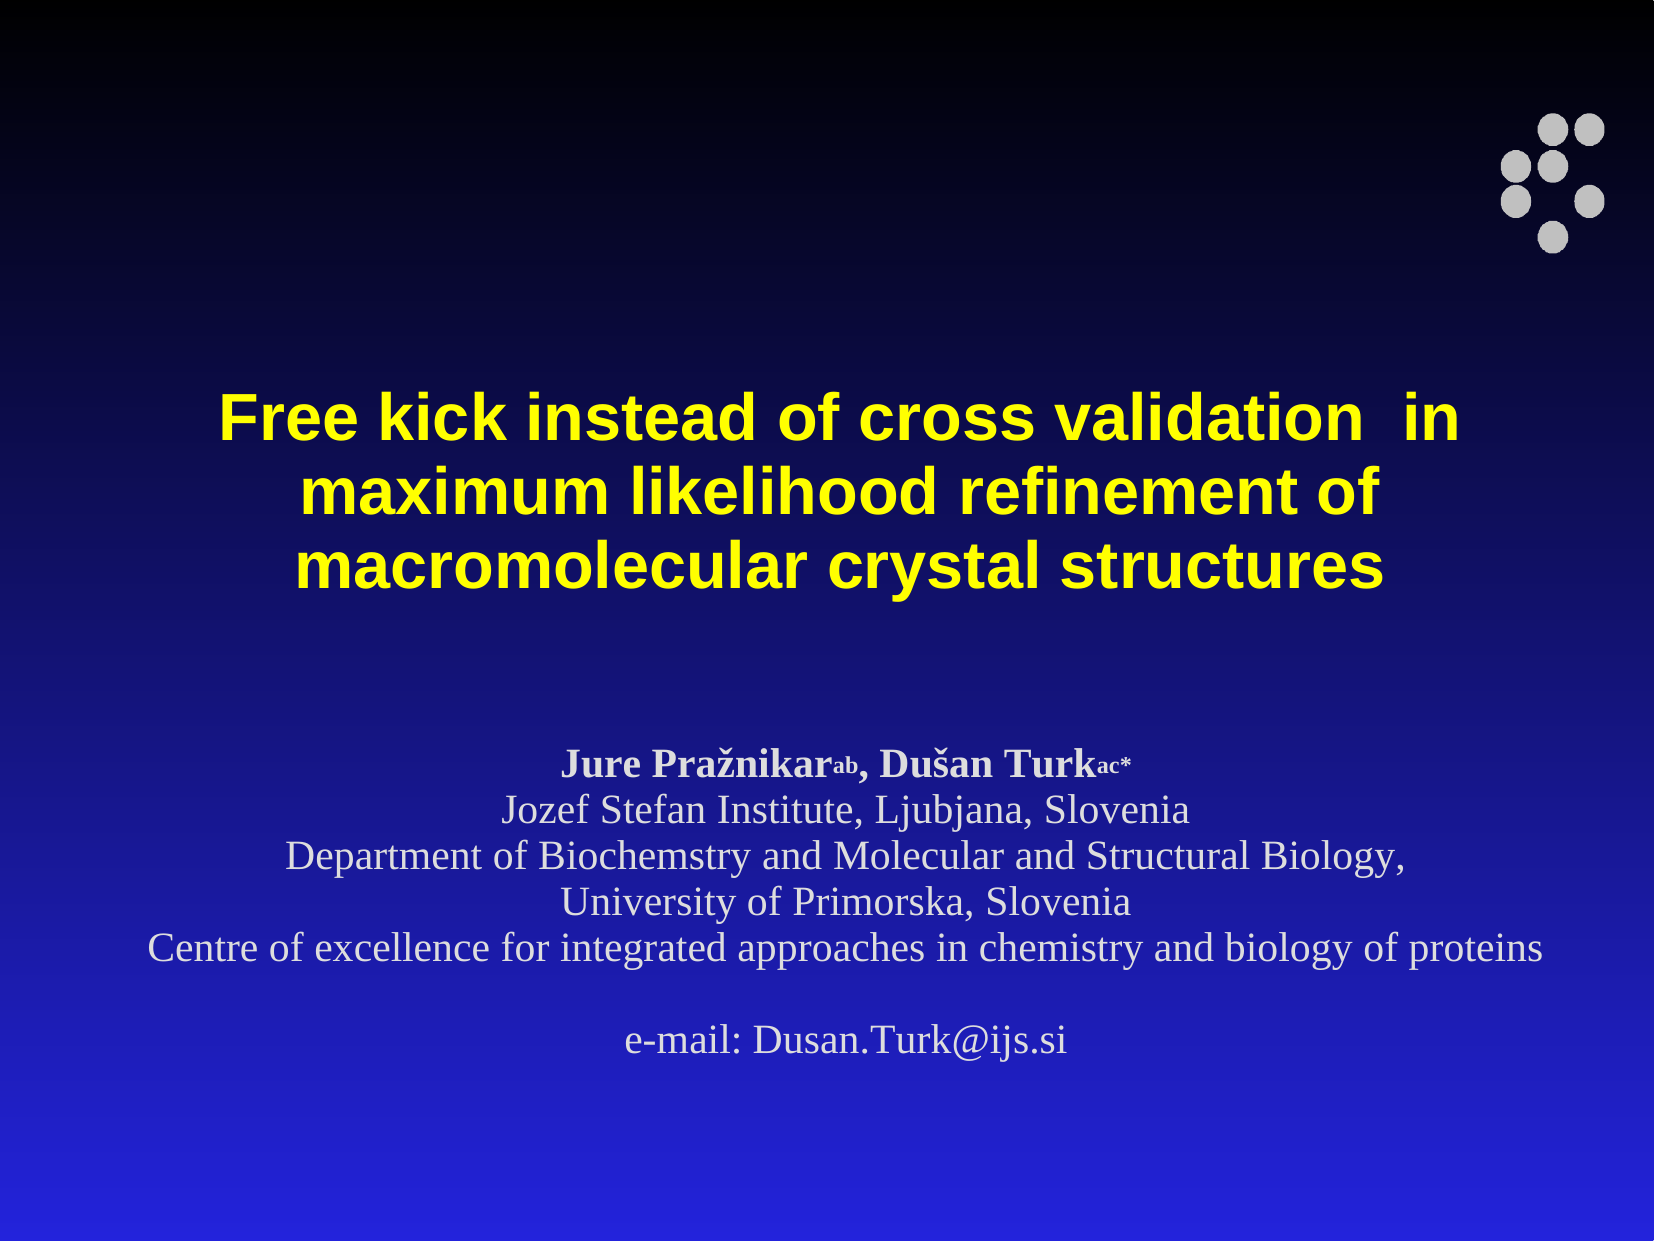

Free kick instead of cross validation in maximum likelihood refinement of macromolecular crystal structures
Jure Pražnikarab, Dušan Turkac*
Jozef Stefan Institute, Ljubjana, Slovenia
Department of Biochemstry and Molecular and Structural Biology,
University of Primorska, Slovenia
Centre of excellence for integrated approaches in chemistry and biology of proteins
e-mail: Dusan.Turk@ijs.si